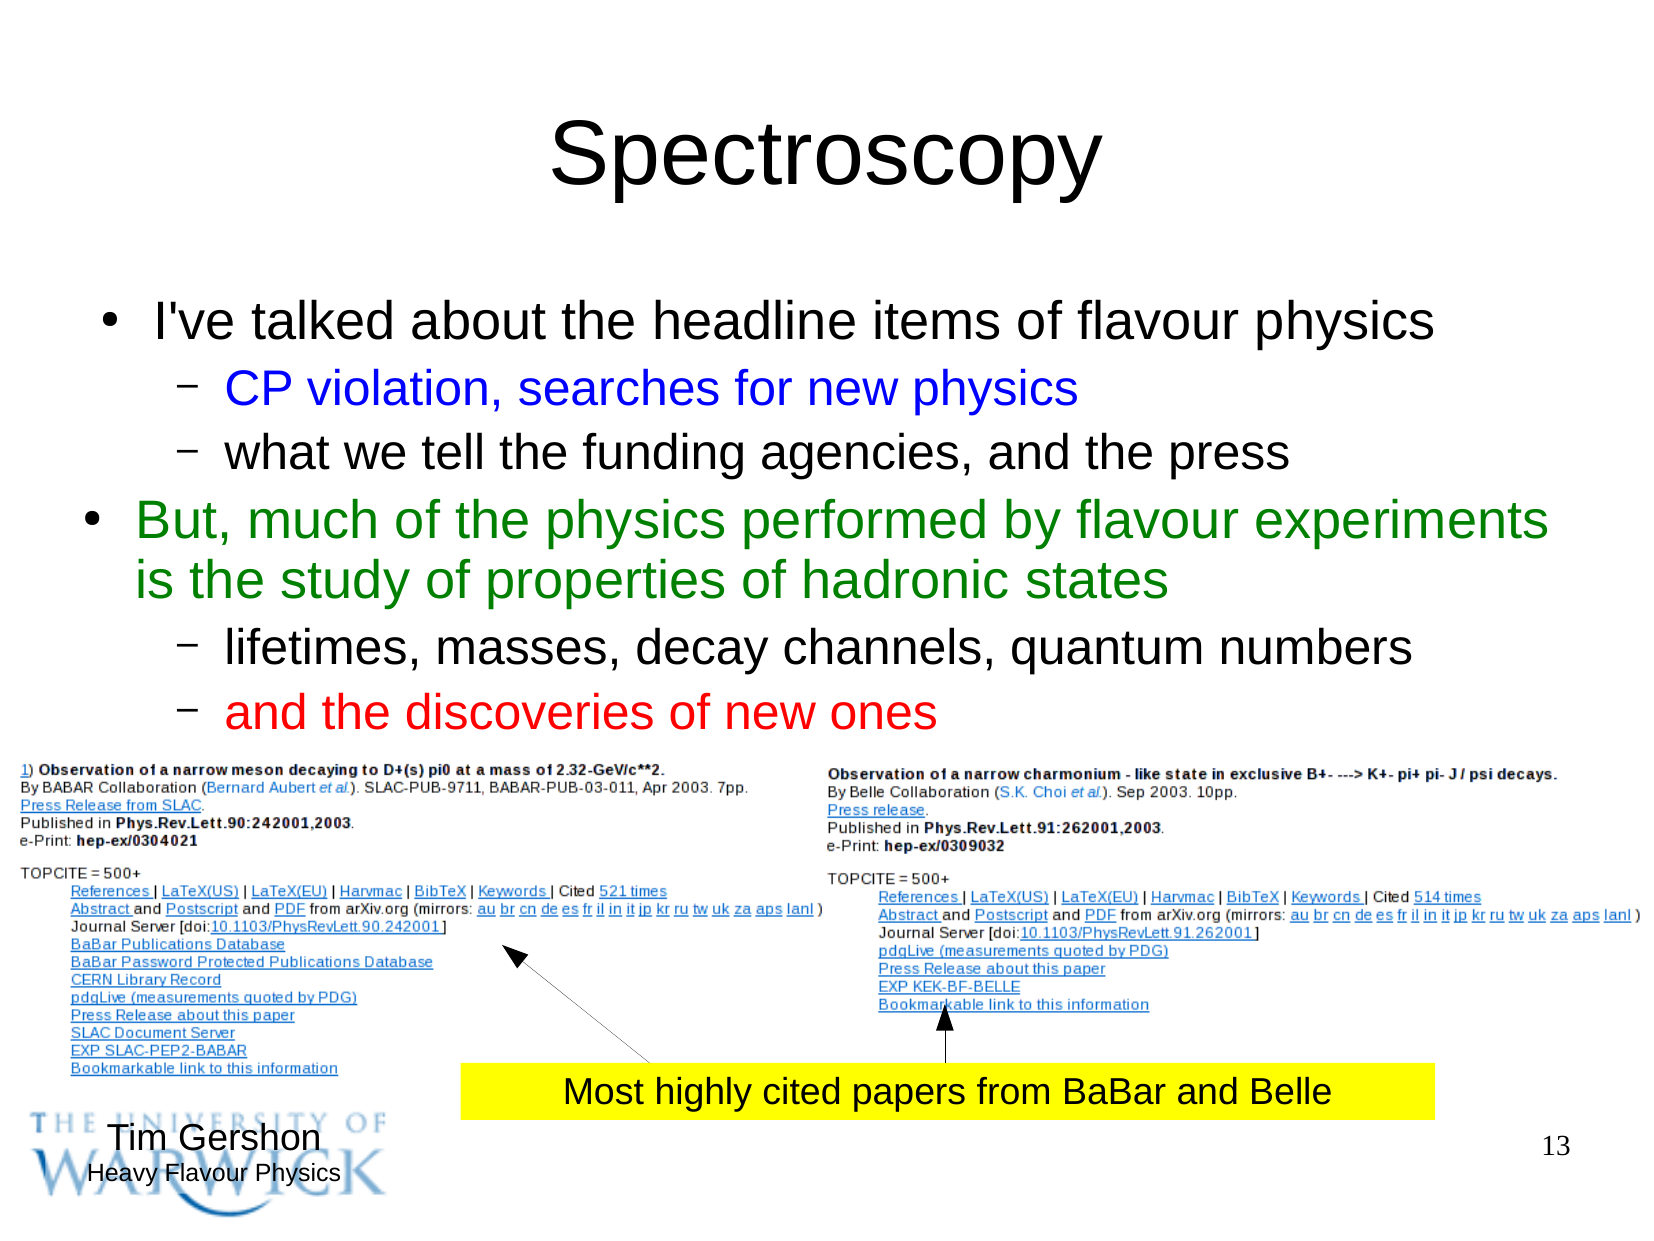

# Spectroscopy
I've talked about the headline items of flavour physics
CP violation, searches for new physics
what we tell the funding agencies, and the press
But, much of the physics performed by flavour experiments is the study of properties of hadronic states
lifetimes, masses, decay channels, quantum numbers
and the discoveries of new ones
Most highly cited papers from BaBar and Belle
Tim Gershon
Heavy Flavour Physics
13